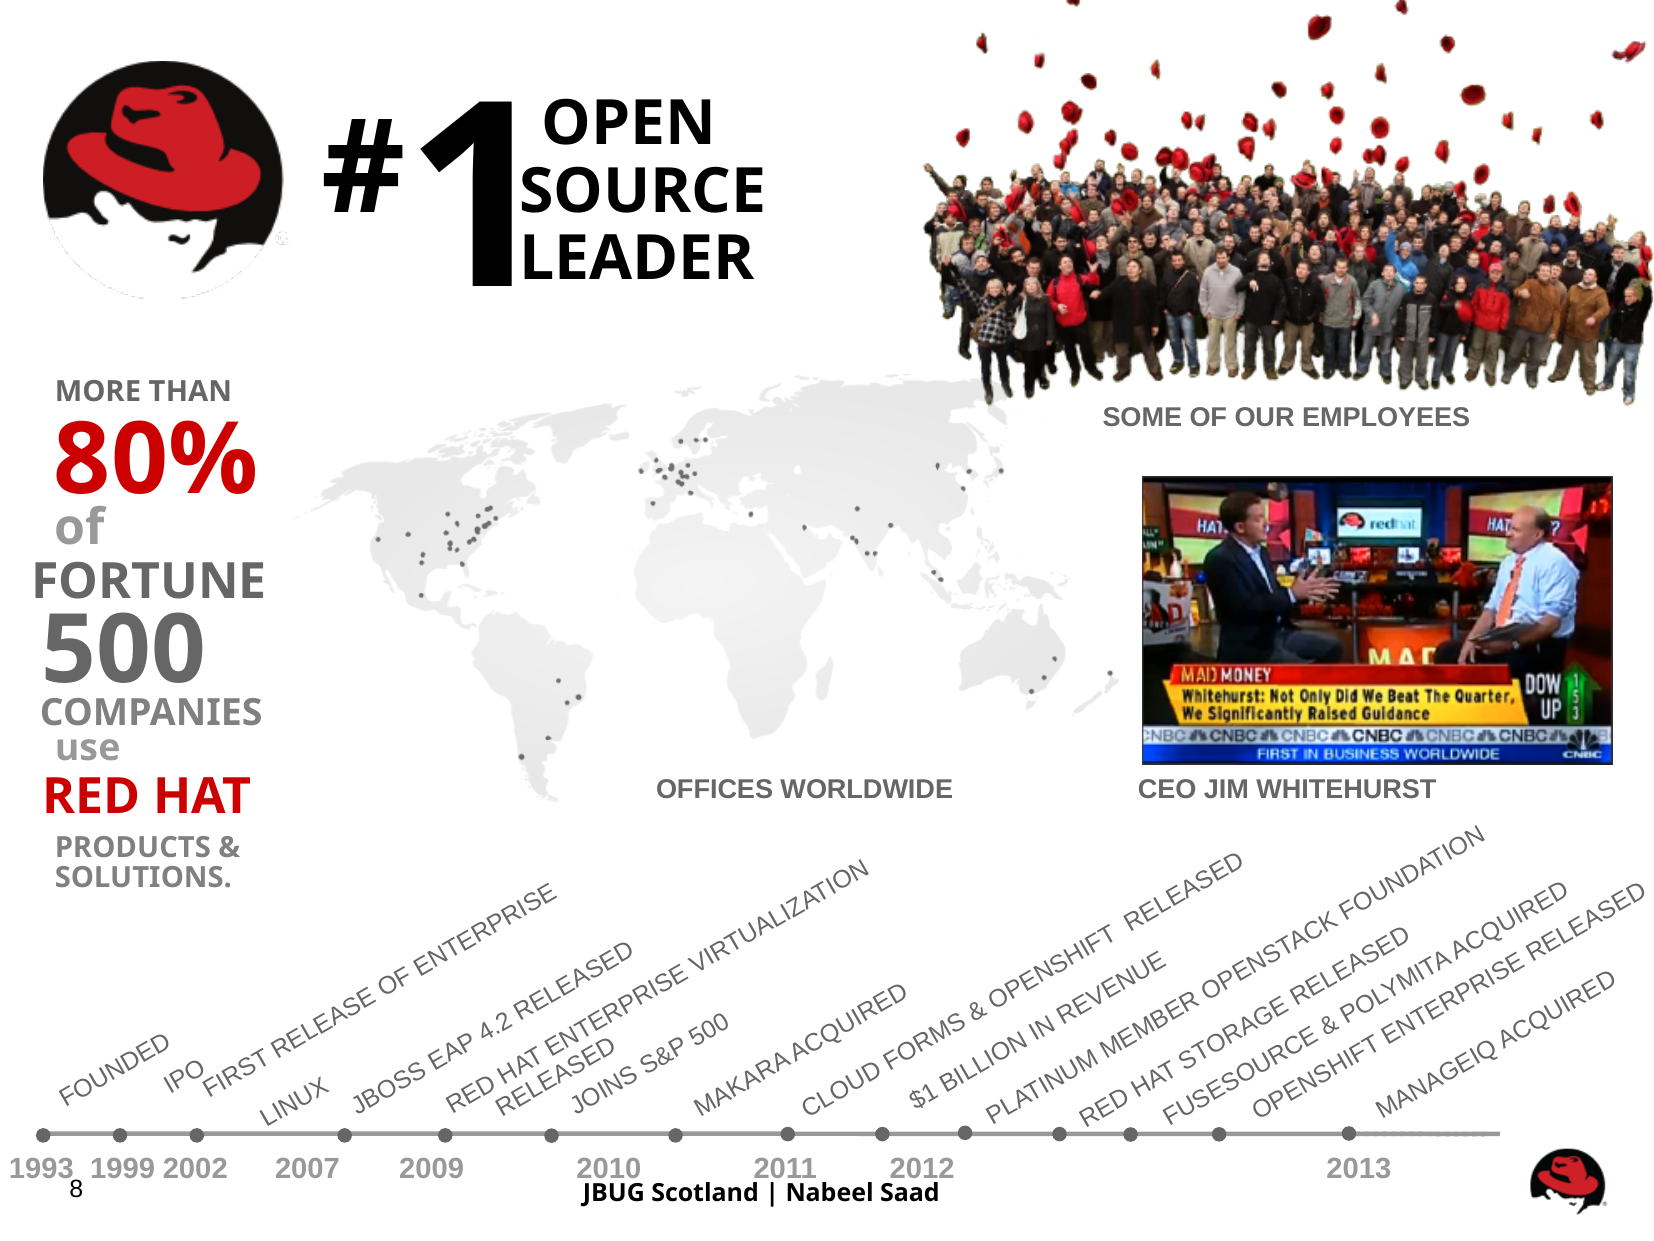

#1
# OPEN SOURCE LEADER
MORE THAN
80%
SOME OF OUR EMPLOYEES
of
FORTUNE
500
COMPANIES
RED HAT
use
OFFICES WORLDWIDE
CEO JIM WHITEHURST
PRODUCTS & SOLUTIONS.
RED HAT ENTERPRISE VIRTUALIZATION
 RELEASED
MANAGEIQ ACQUIRED
OPENSHIFT ENTERPRISE RELEASED
$1 BILLION IN REVENUE
PLATINUM MEMBER OPENSTACK FOUNDATION
FUSESOURCE & POLYMITA ACQUIRED
JOINS S&P 500
MAKARA ACQUIRED
 CLOUD FORMS & OPENSHIFT RELEASED
RED HAT STORAGE RELEASED
JBOSS EAP 4.2 RELEASED
FIRST RELEASE OF ENTERPRISE
 LINUX
FOUNDED
IPO
1993
1999
2002
2007
2009
2010
2011
2012
2013